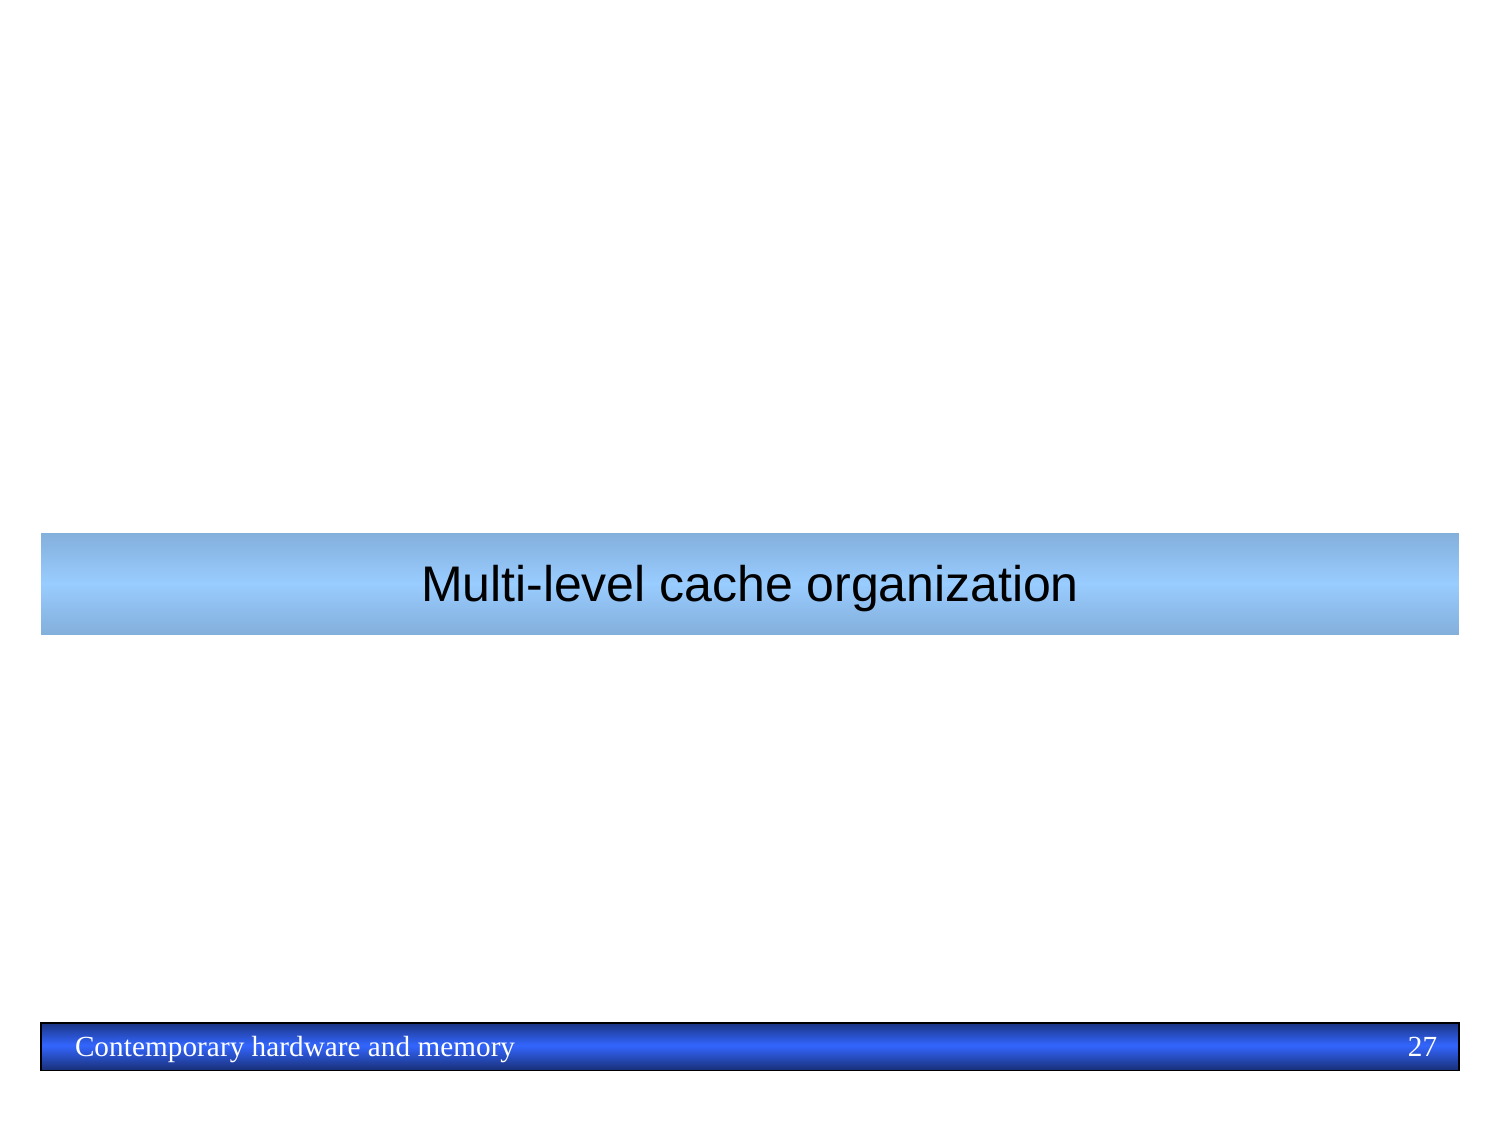

# Multi-level cache organization
Contemporary hardware and memory
27